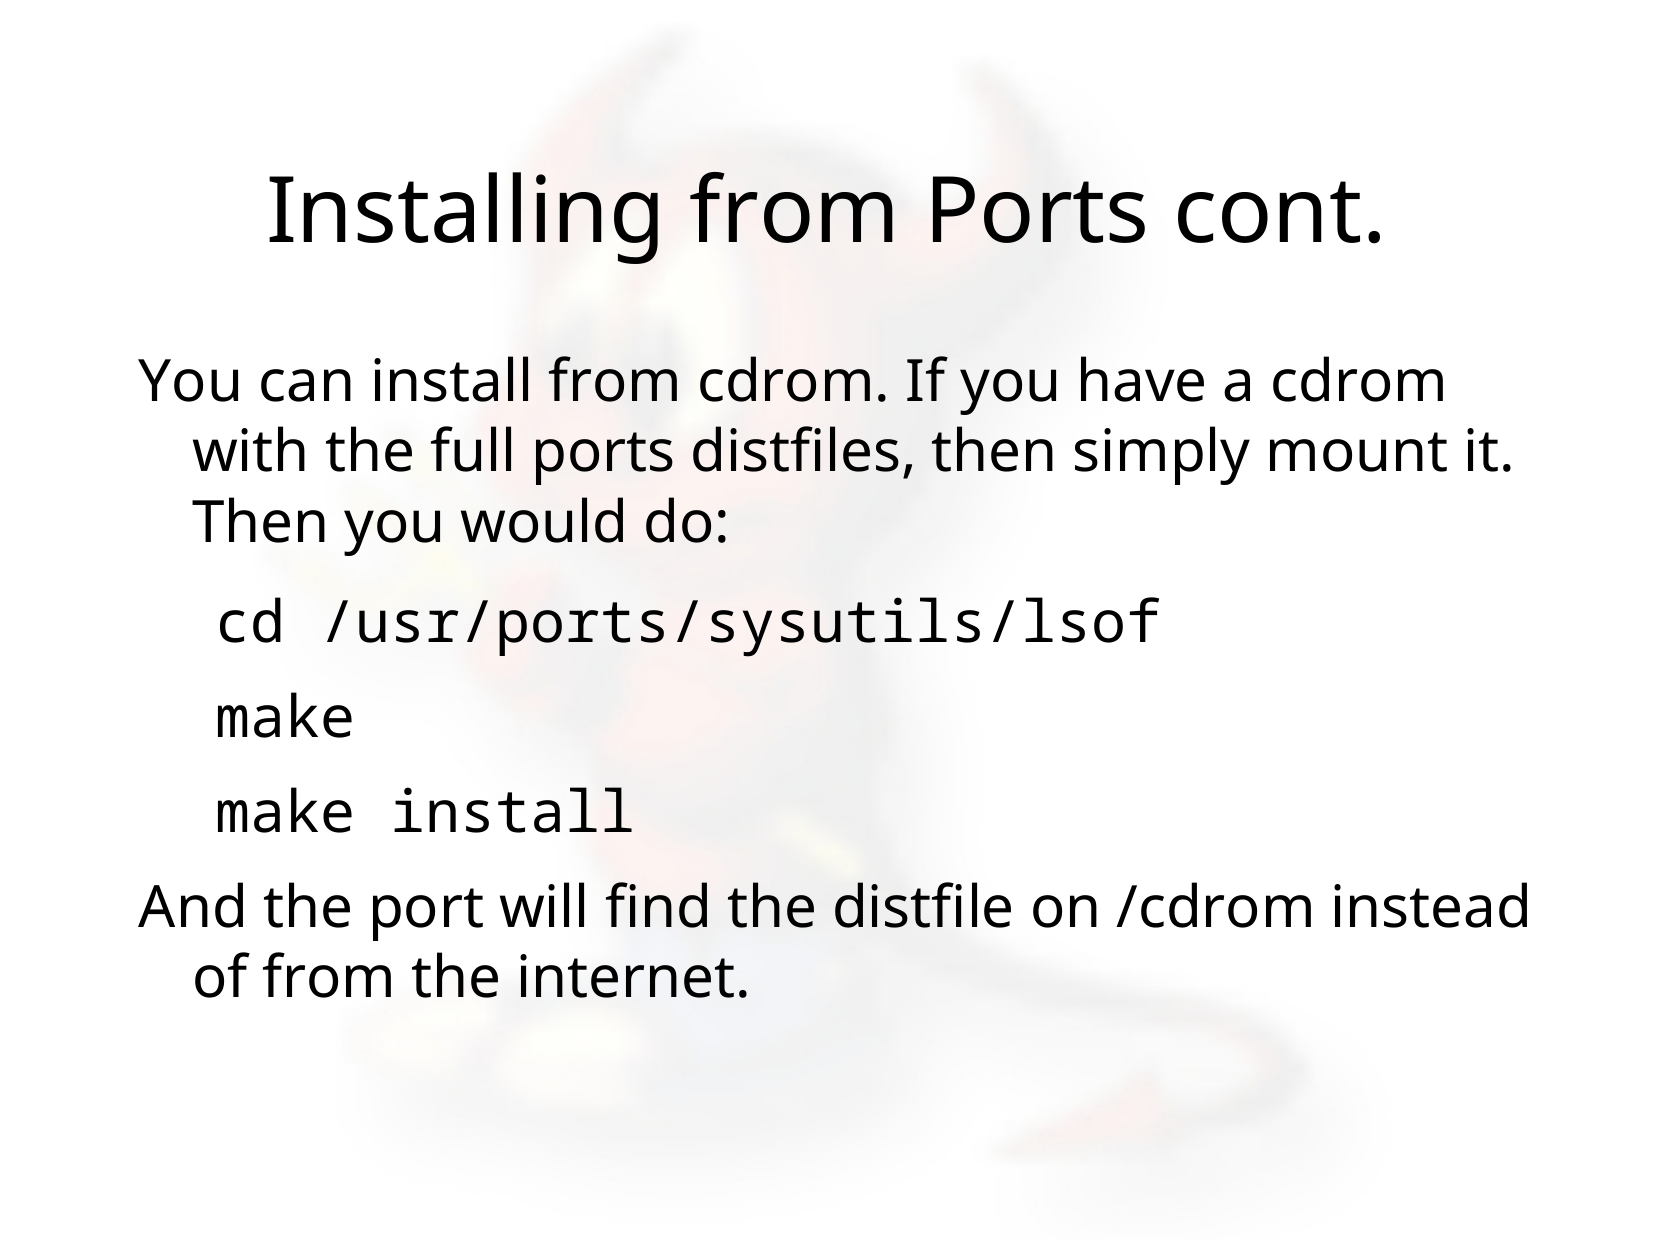

# Installing from Ports cont.
You can install from cdrom. If you have a cdrom with the full ports distfiles, then simply mount it. Then you would do:
cd /usr/ports/sysutils/lsof
make
make install
And the port will find the distfile on /cdrom instead of from the internet.